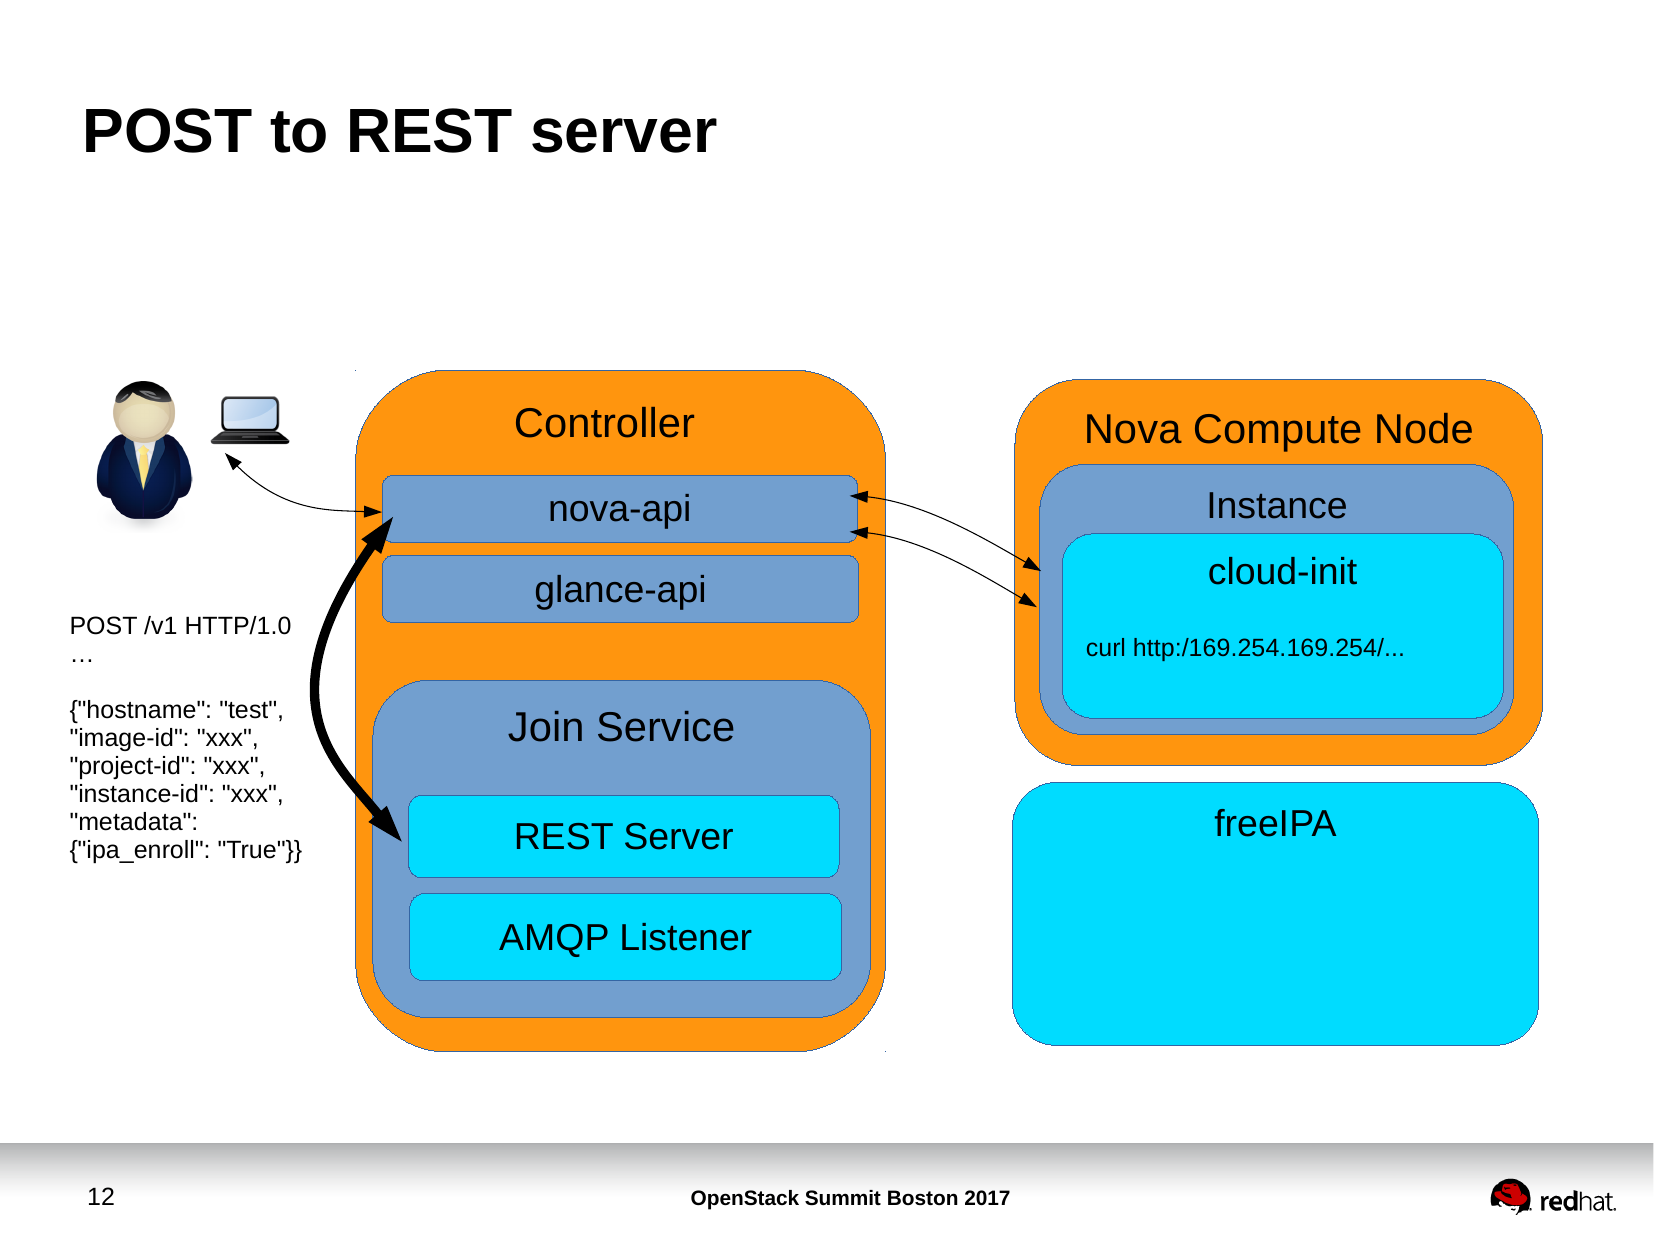

# POST to REST server
Controller
Nova Compute Node
Instance
nova-api
cloud-init
curl http:/169.254.169.254/...
glance-api
POST /v1 HTTP/1.0
…
{"hostname": "test", "image-id": "xxx", "project-id": "xxx", "instance-id": "xxx", "metadata": {"ipa_enroll": "True"}}
Join Service
freeIPA
REST Server
AMQP Listener